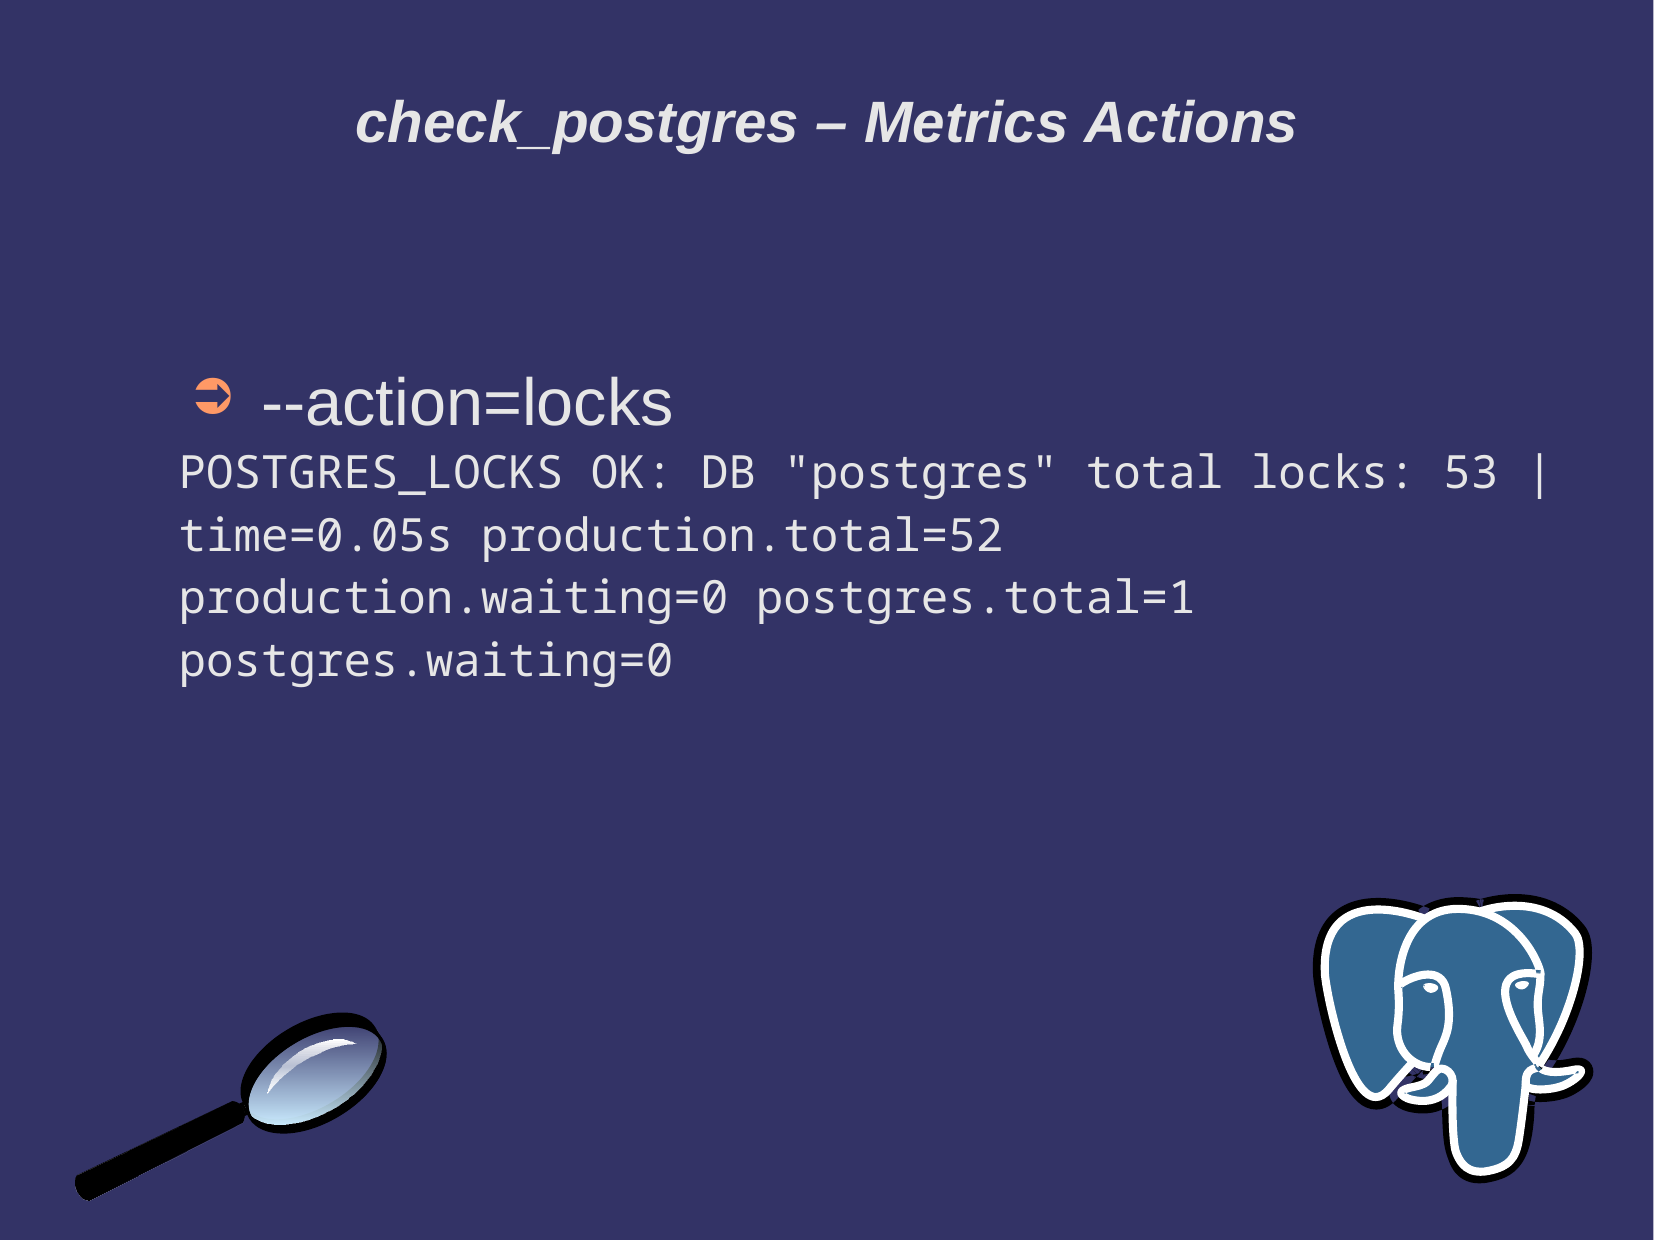

# check_postgres – Metrics Actions
--action=locks
POSTGRES_LOCKS OK: DB "postgres" total locks: 53 | time=0.05s production.total=52 production.waiting=0 postgres.total=1
postgres.waiting=0